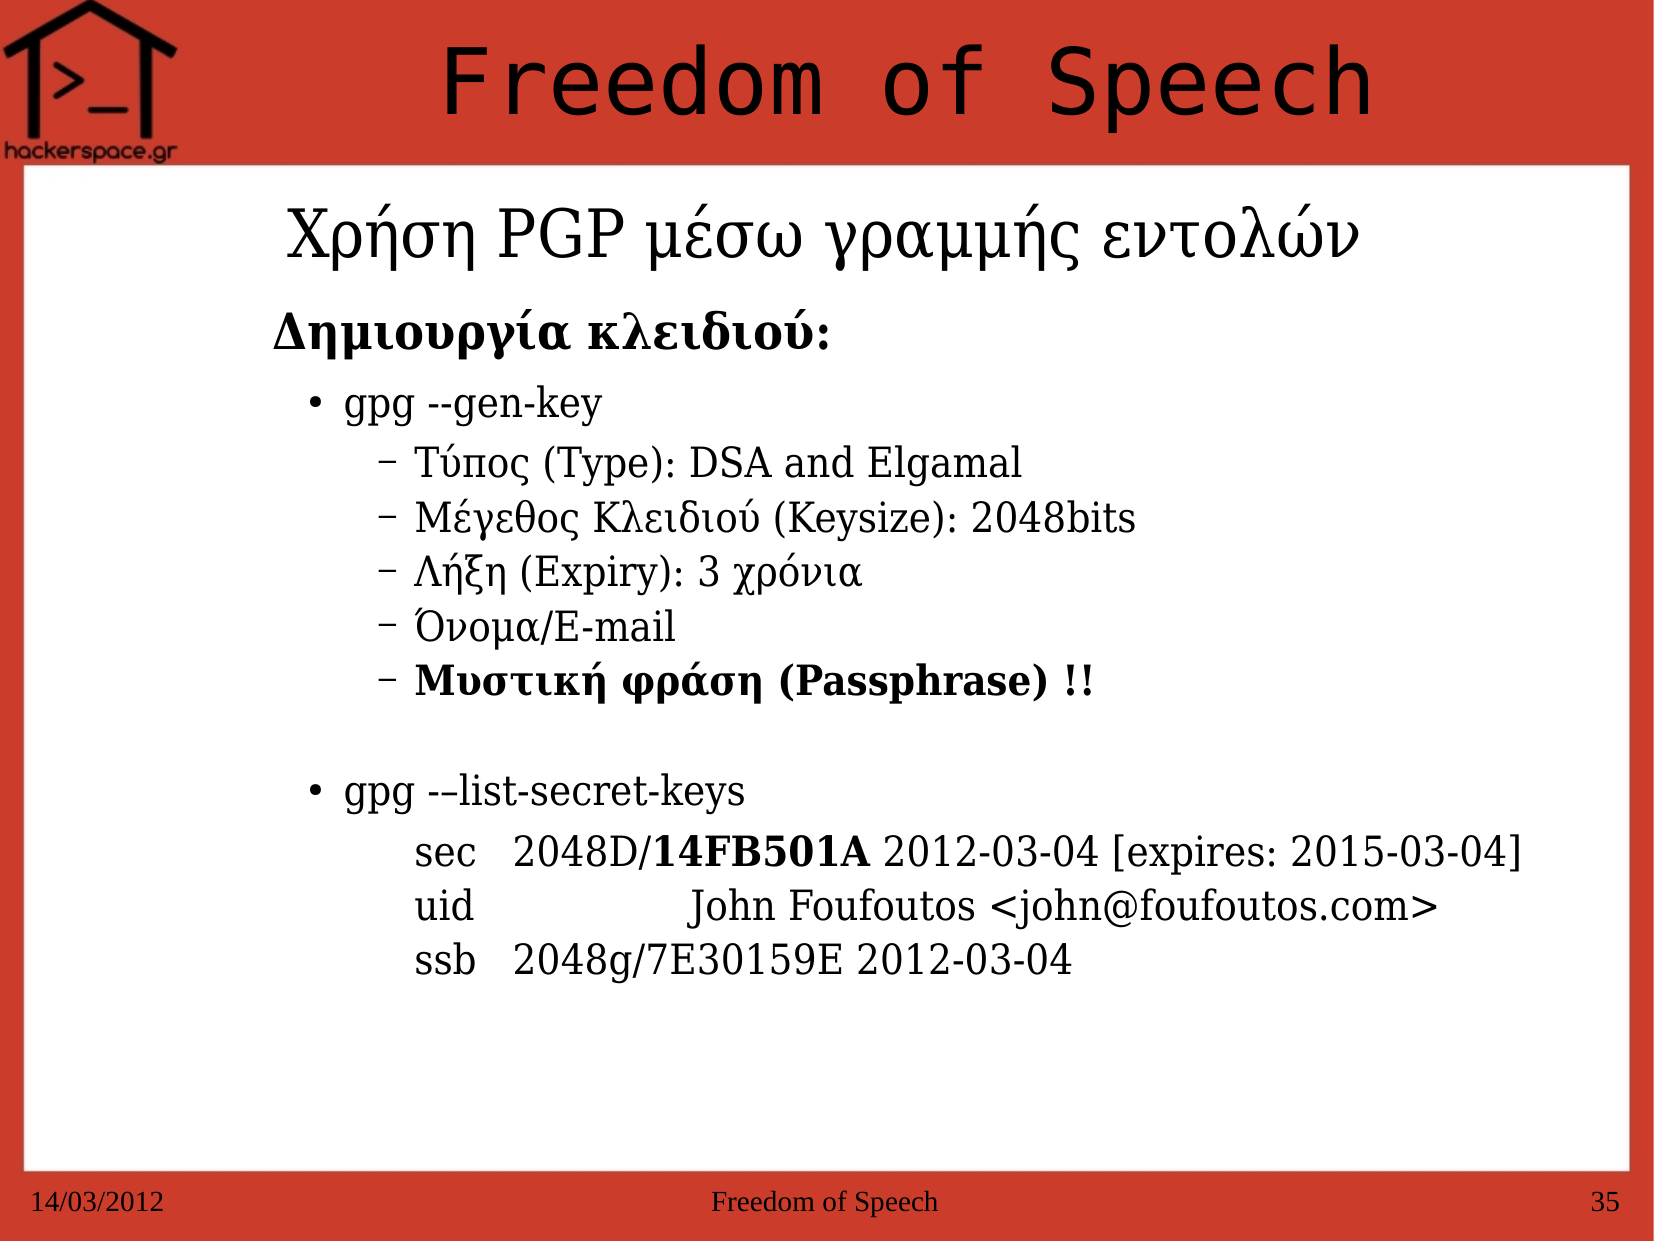

# Freedom of Speech
Χρήση PGP μέσω γραμμής εντολών
Δημιουργία κλειδιού:
gpg --gen-key
Τύπος (Type): DSA and Elgamal
Μέγεθος Κλειδιού (Keysize): 2048bits
Λήξη (Expiry): 3 χρόνια
Όνομα/E-mail
Μυστική φράση (Passphrase) !!
gpg -–list-secret-keys
sec 2048D/14FB501A 2012-03-04 [expires: 2015-03-04]
uid John Foufoutos <john@foufoutos.com>
ssb 2048g/7E30159E 2012-03-04
14/03/2012
Freedom of Speech
35